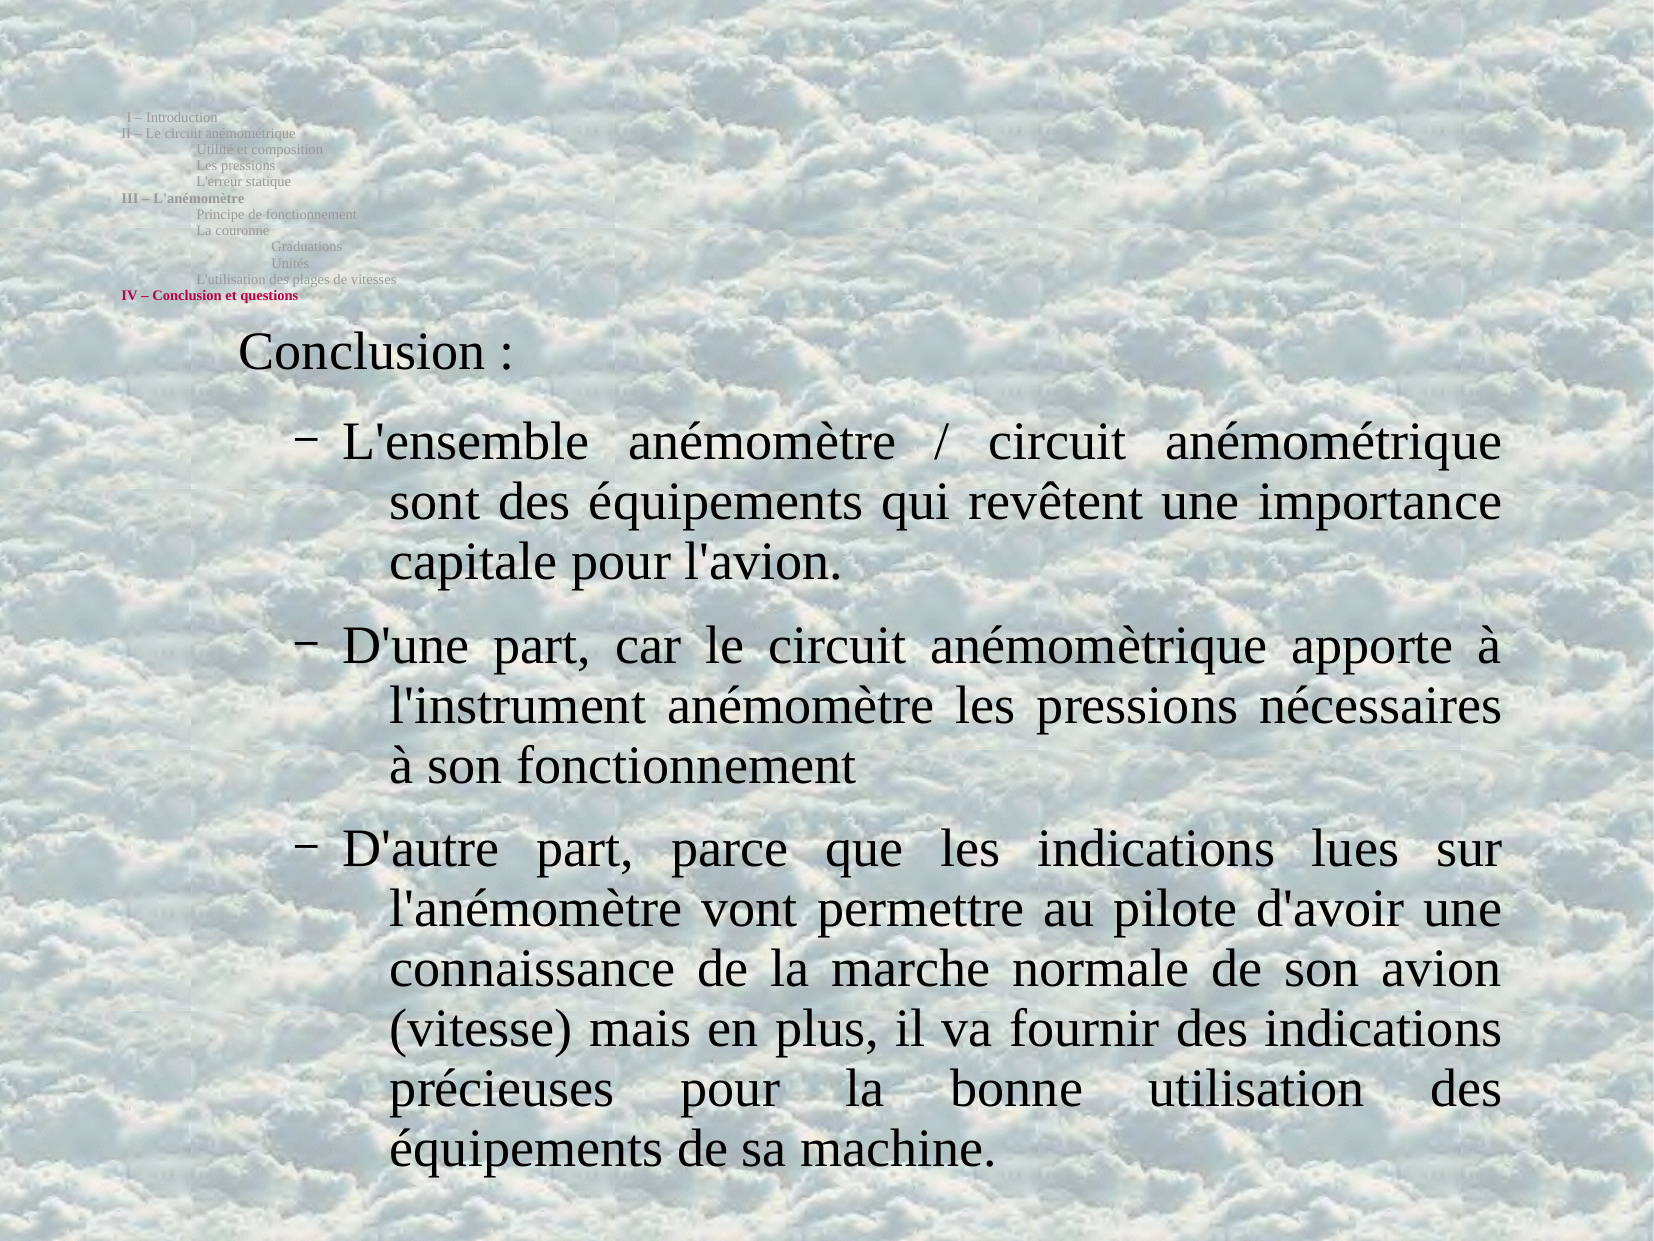

# I – Introduction II – Le circuit anémométrique Utilité et composition Les pressions L'erreur statique III – L'anémomètre Principe de fonctionnement La couronne Graduations Unités L'utilisation des plages de vitesses IV – Conclusion et questions
Conclusion :
L'ensemble anémomètre / circuit anémométrique sont des équipements qui revêtent une importance capitale pour l'avion.
D'une part, car le circuit anémomètrique apporte à l'instrument anémomètre les pressions nécessaires à son fonctionnement
D'autre part, parce que les indications lues sur l'anémomètre vont permettre au pilote d'avoir une connaissance de la marche normale de son avion (vitesse) mais en plus, il va fournir des indications précieuses pour la bonne utilisation des équipements de sa machine.